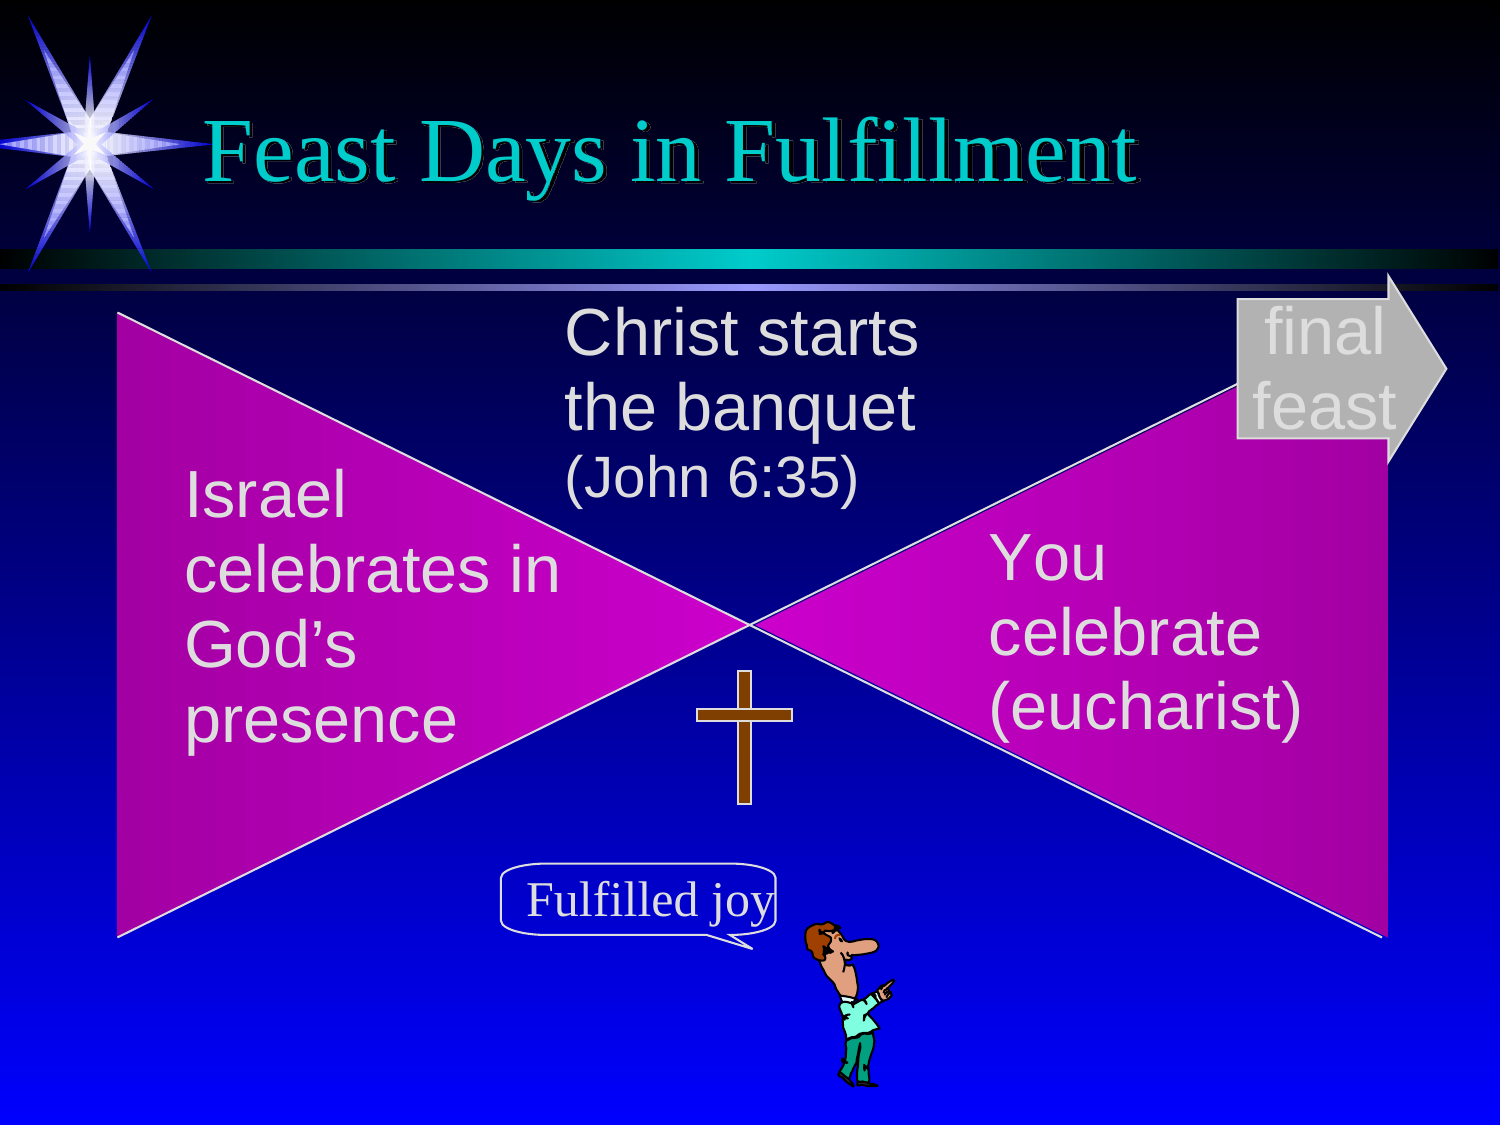

# Feast Days in Fulfillment
final
feast
Christ starts the banquet (John 6:35)
Israel celebrates in God’s presence
You celebrate (eucharist)
Fulfilled joy